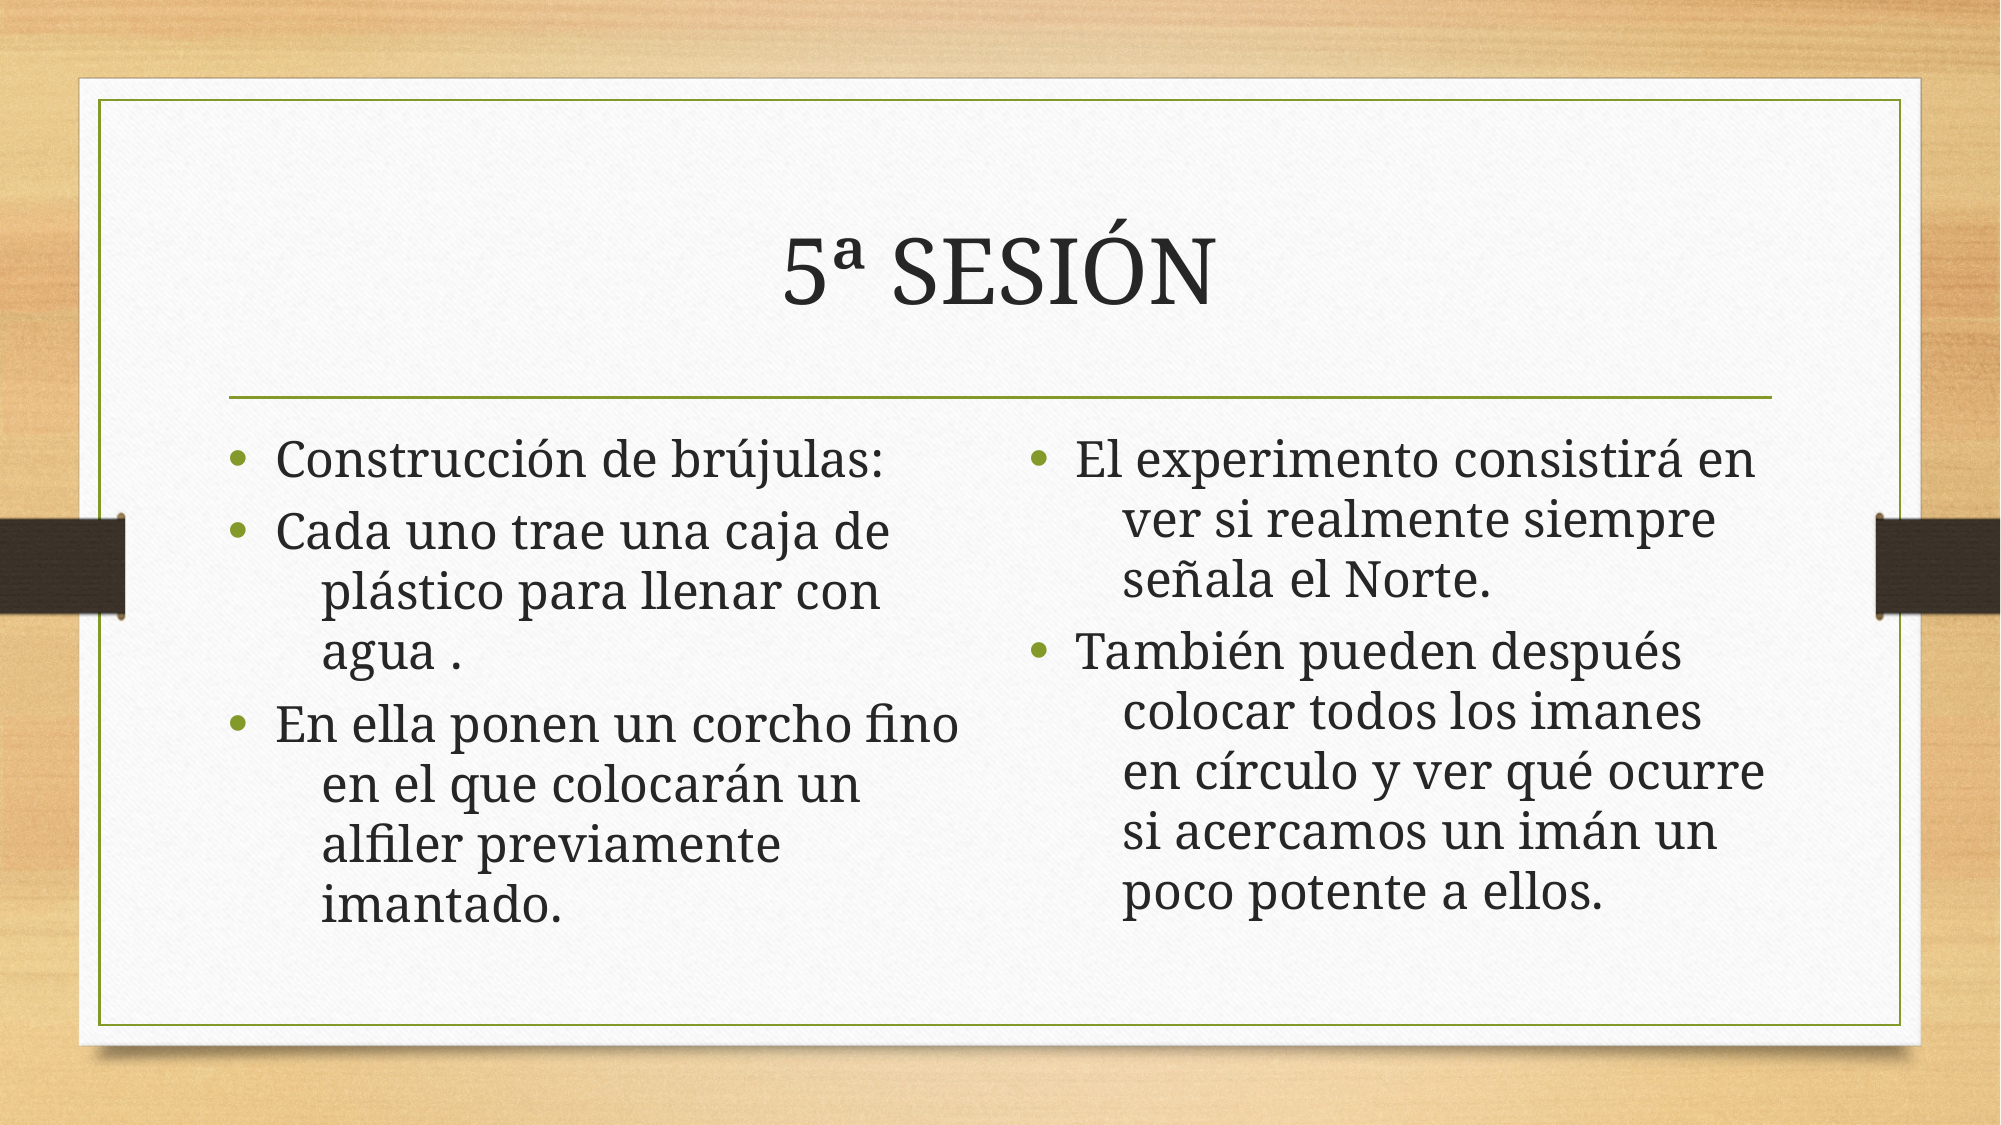

# 5ª SESIÓN
Construcción de brújulas:
Cada uno trae una caja de plástico para llenar con agua .
En ella ponen un corcho fino en el que colocarán un alfiler previamente imantado.
El experimento consistirá en ver si realmente siempre señala el Norte.
También pueden después colocar todos los imanes en círculo y ver qué ocurre si acercamos un imán un poco potente a ellos.